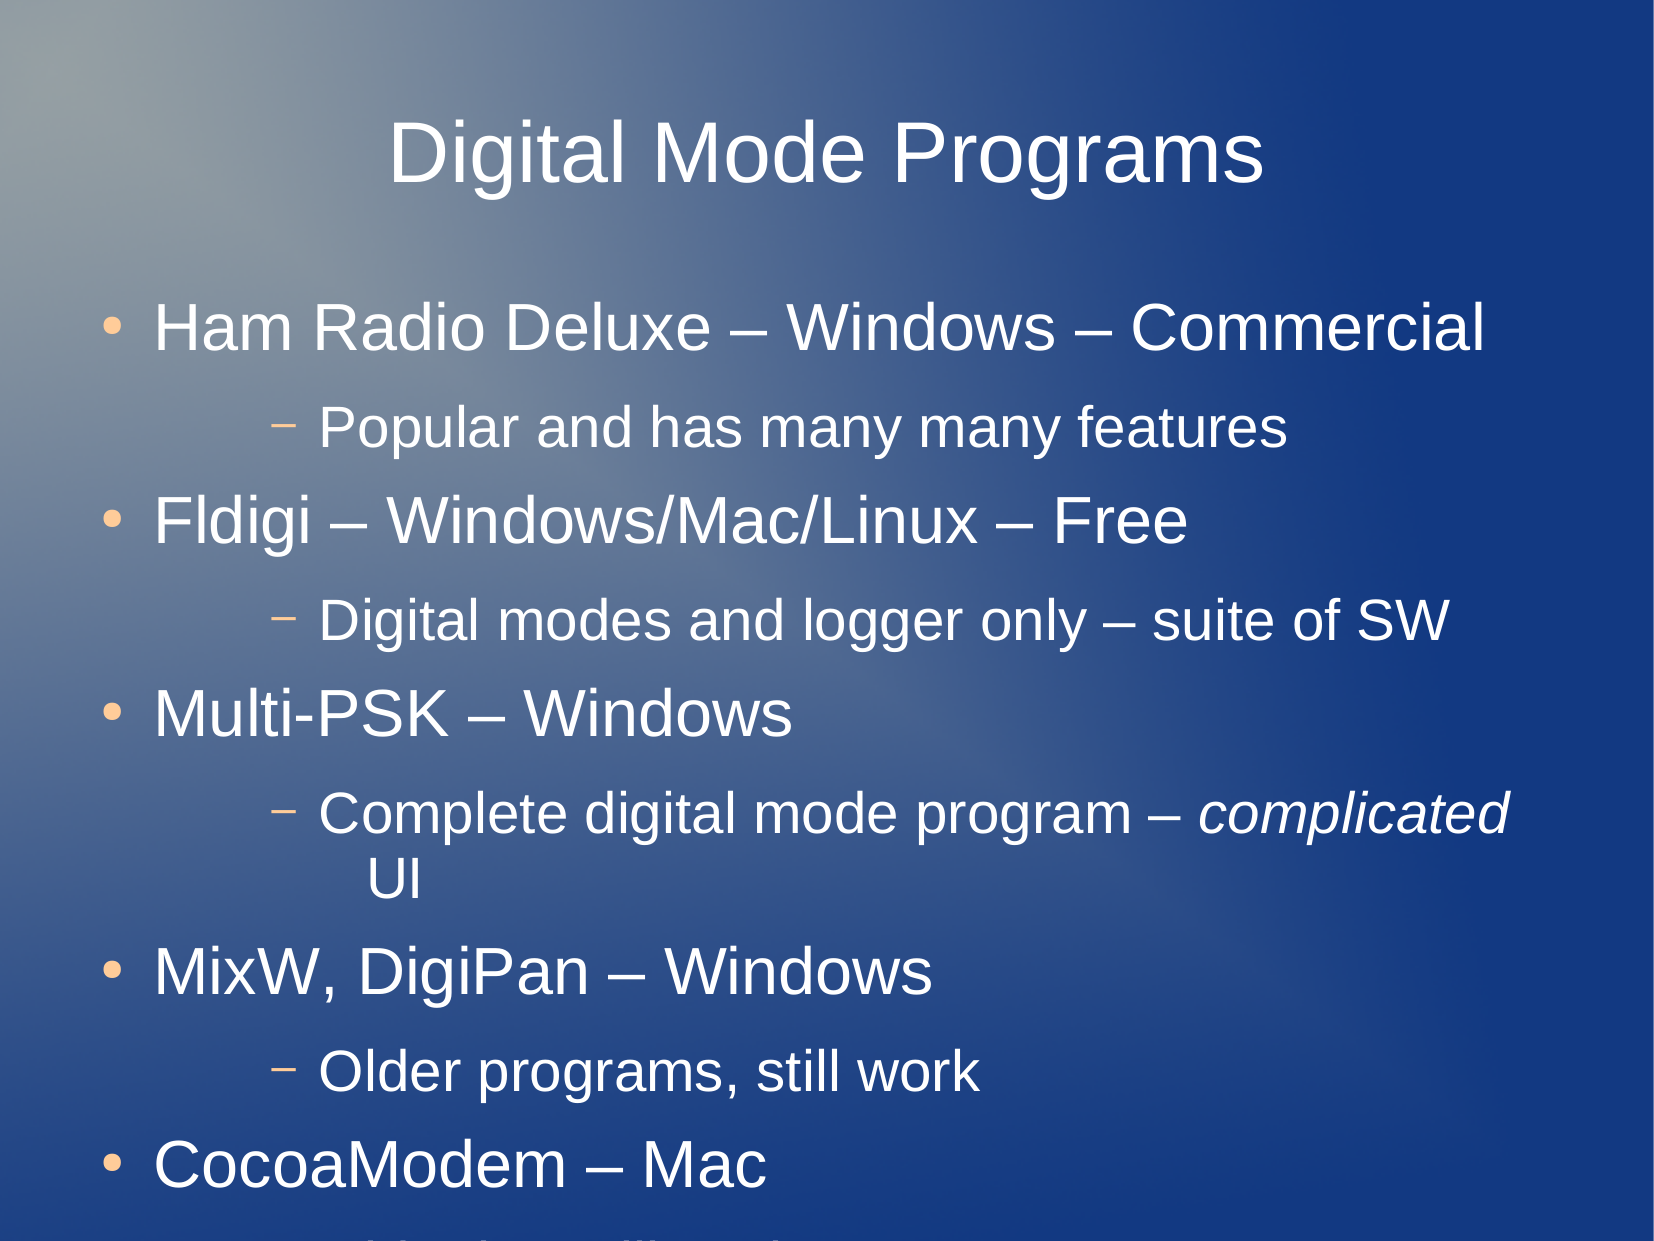

# Digital Mode Programs
Ham Radio Deluxe – Windows – Commercial
Popular and has many many features
Fldigi – Windows/Mac/Linux – Free
Digital modes and logger only – suite of SW
Multi-PSK – Windows
Complete digital mode program – complicated UI
MixW, DigiPan – Windows
Older programs, still work
CocoaModem – Mac
Older but still works